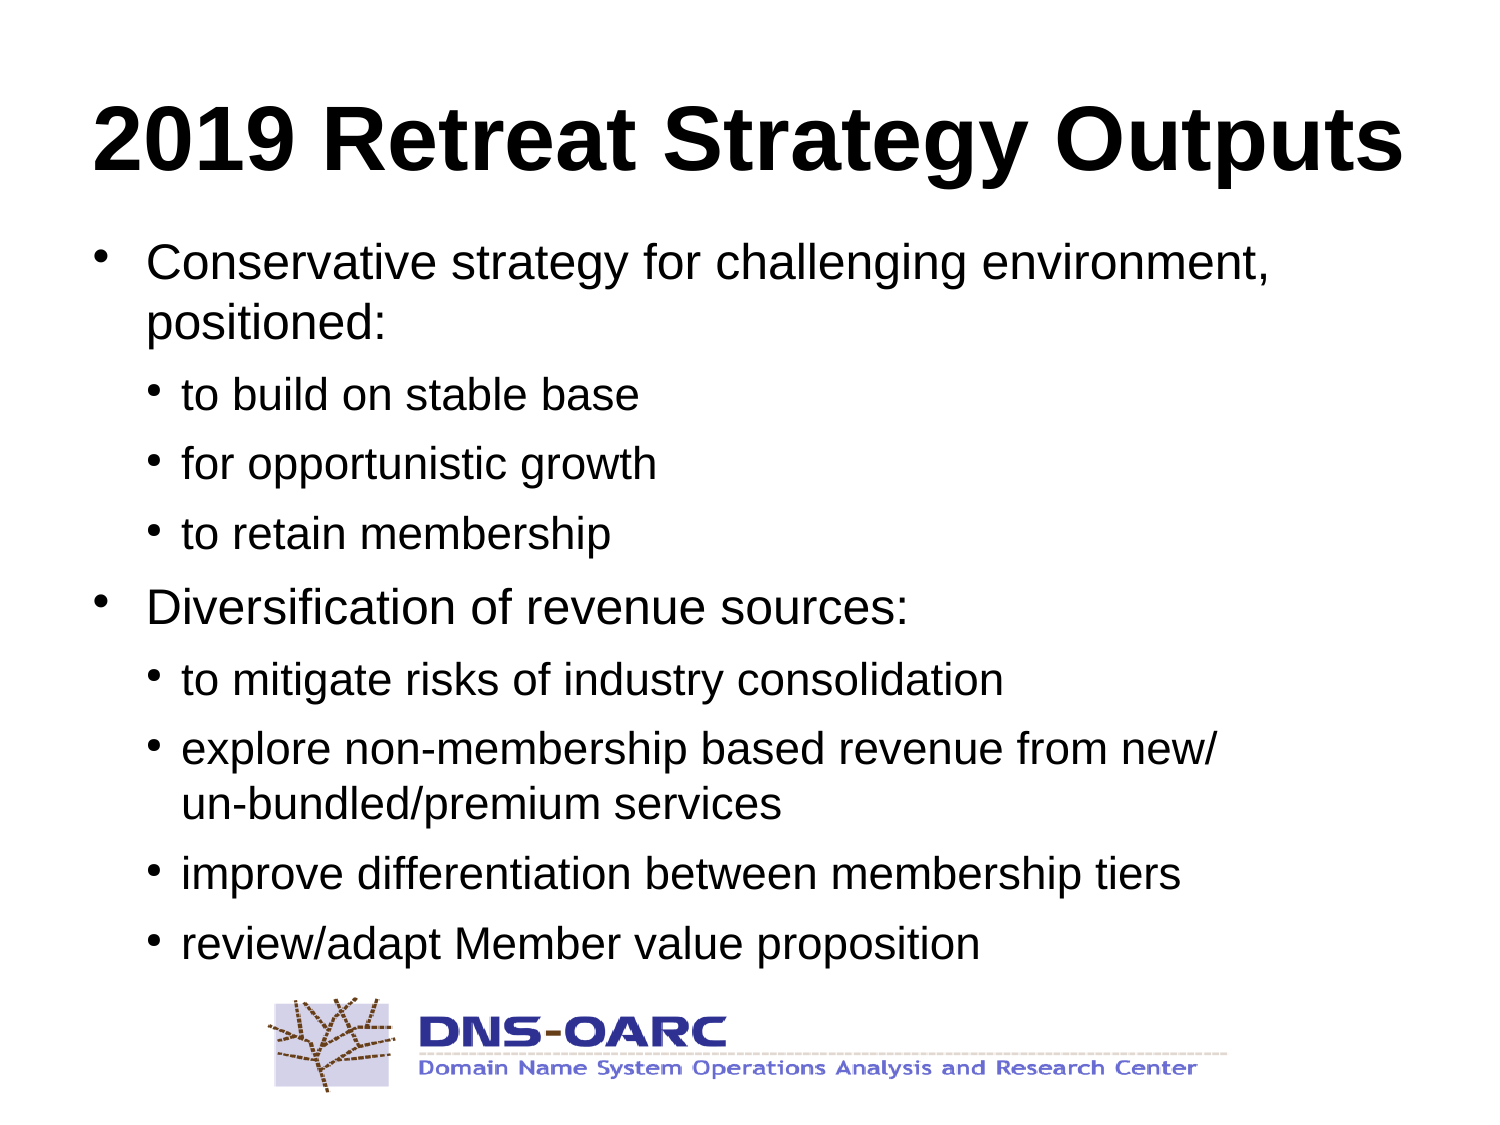

# 2019 Retreat Strategy Outputs
Conservative strategy for challenging environment, positioned:
to build on stable base
for opportunistic growth
to retain membership
Diversification of revenue sources:
to mitigate risks of industry consolidation
explore non-membership based revenue from new/
un-bundled/premium services
improve differentiation between membership tiers
review/adapt Member value proposition